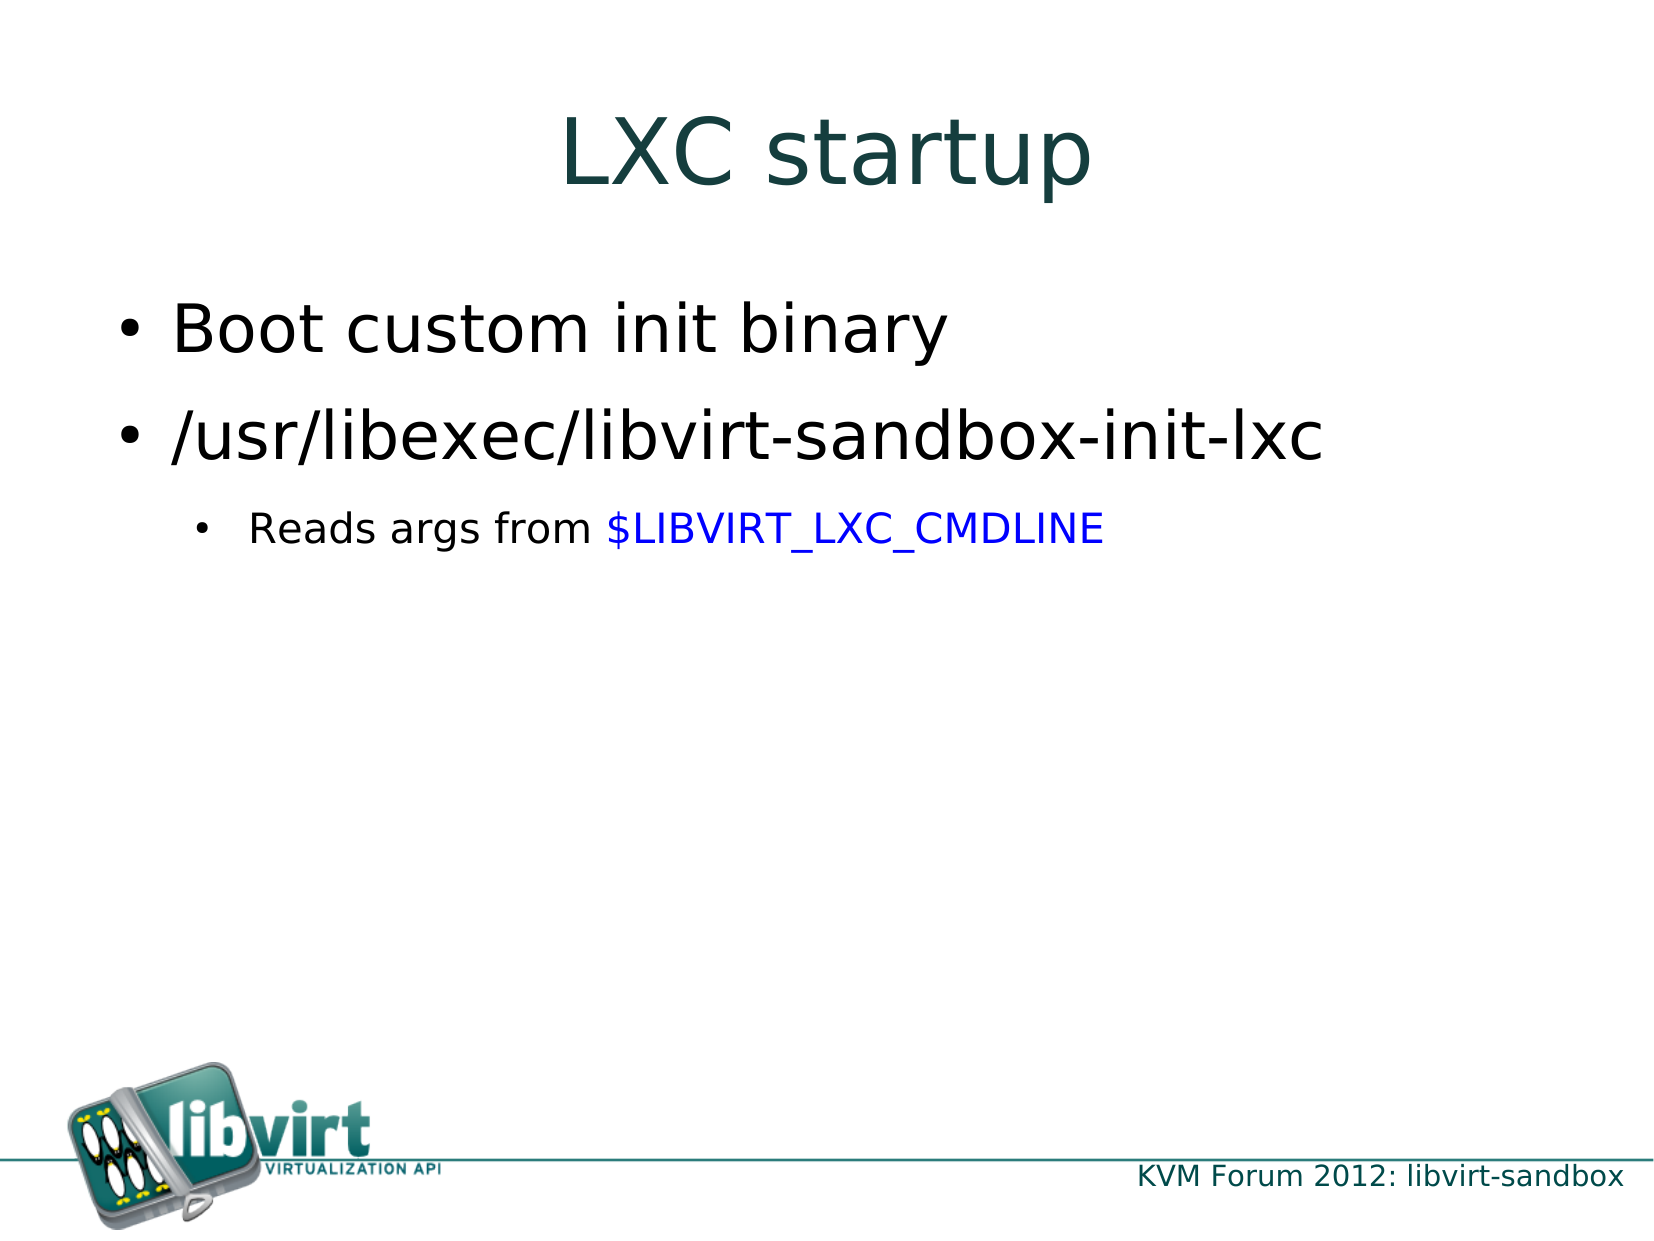

# LXC startup
Boot custom init binary
/usr/libexec/libvirt-sandbox-init-lxc
Reads args from $LIBVIRT_LXC_CMDLINE
KVM Forum 2012: libvirt-sandbox